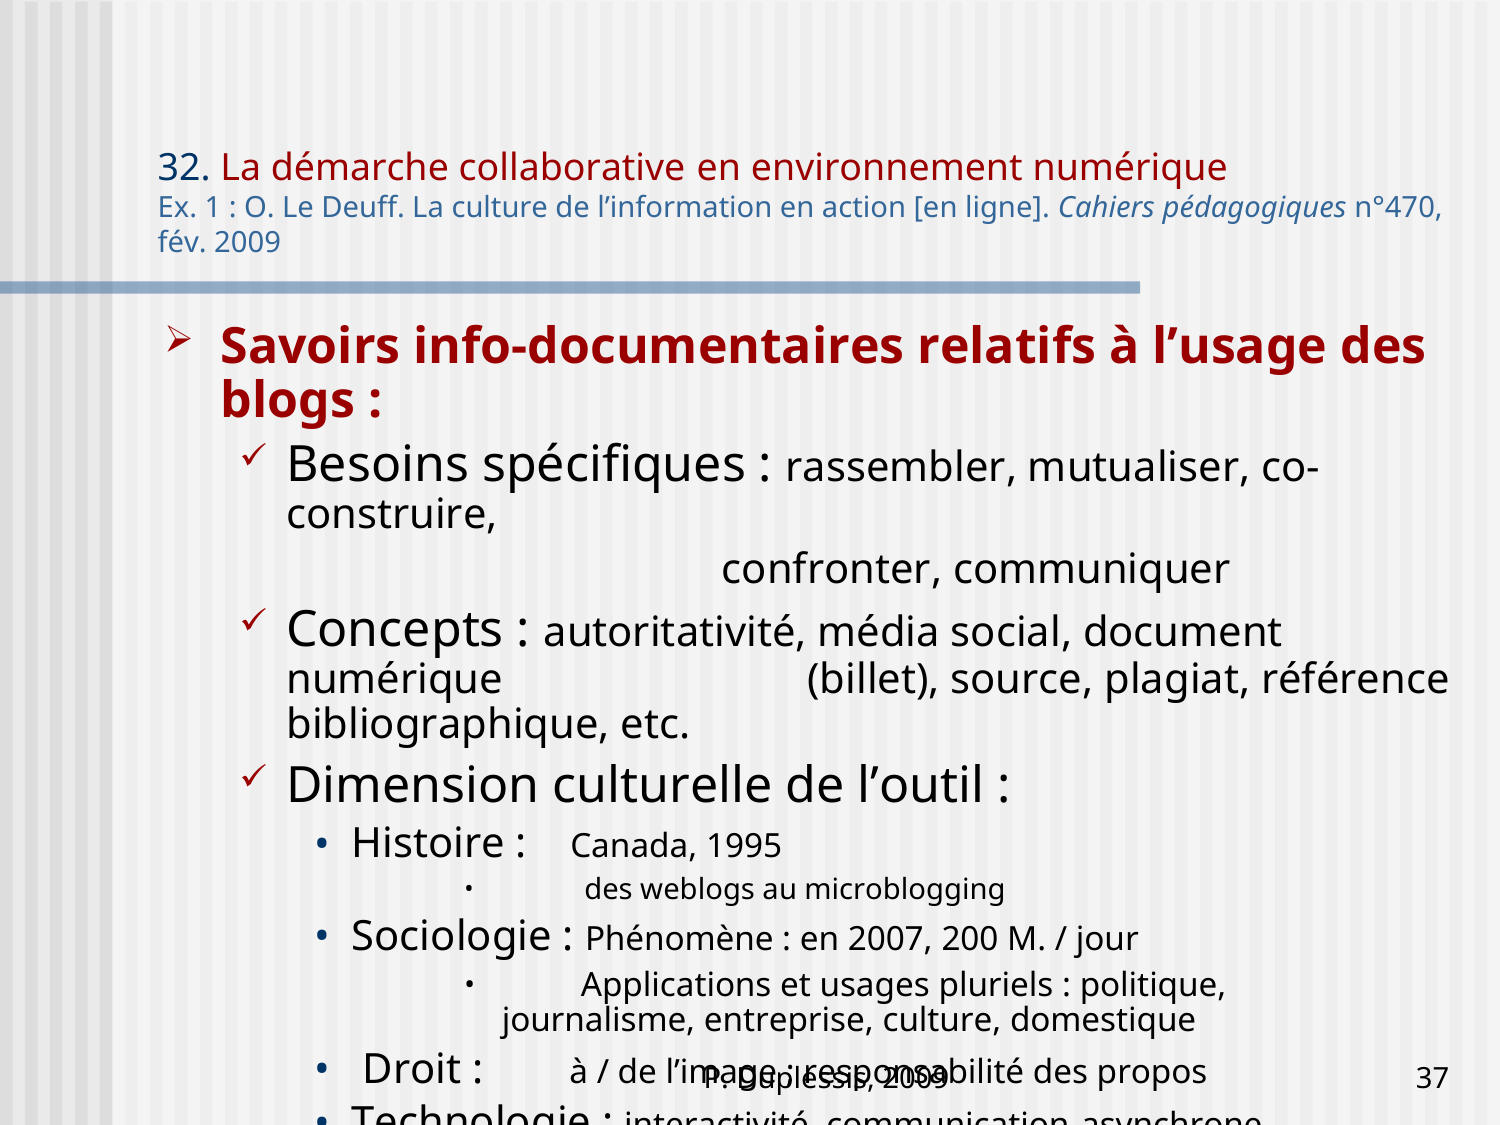

# 32. La démarche collaborative en environnement numérique Ex. 1 : O. Le Deuff. La culture de l’information en action [en ligne]. Cahiers pédagogiques n°470, fév. 2009
Savoirs info-documentaires relatifs à l’usage des blogs :
Besoins spécifiques : rassembler, mutualiser, co-construire,
				 confronter, communiquer
Concepts : autoritativité, média social, document numérique 		 (billet), source, plagiat, référence bibliographique, etc.
Dimension culturelle de l’outil :
Histoire : Canada, 1995
 des weblogs au microblogging
Sociologie : Phénomène : en 2007, 200 M. / jour
 Applications et usages pluriels : politique, 	journalisme, entreprise, culture, domestique
 Droit : à / de l’image ; responsabilité des propos
Technologie : interactivité, communication asynchrone, 	 affichage ante-chronologique, tags
Politique : vecteur d’expression, d’opinion, contre-pouvoir
P. Duplessis, 2009
37